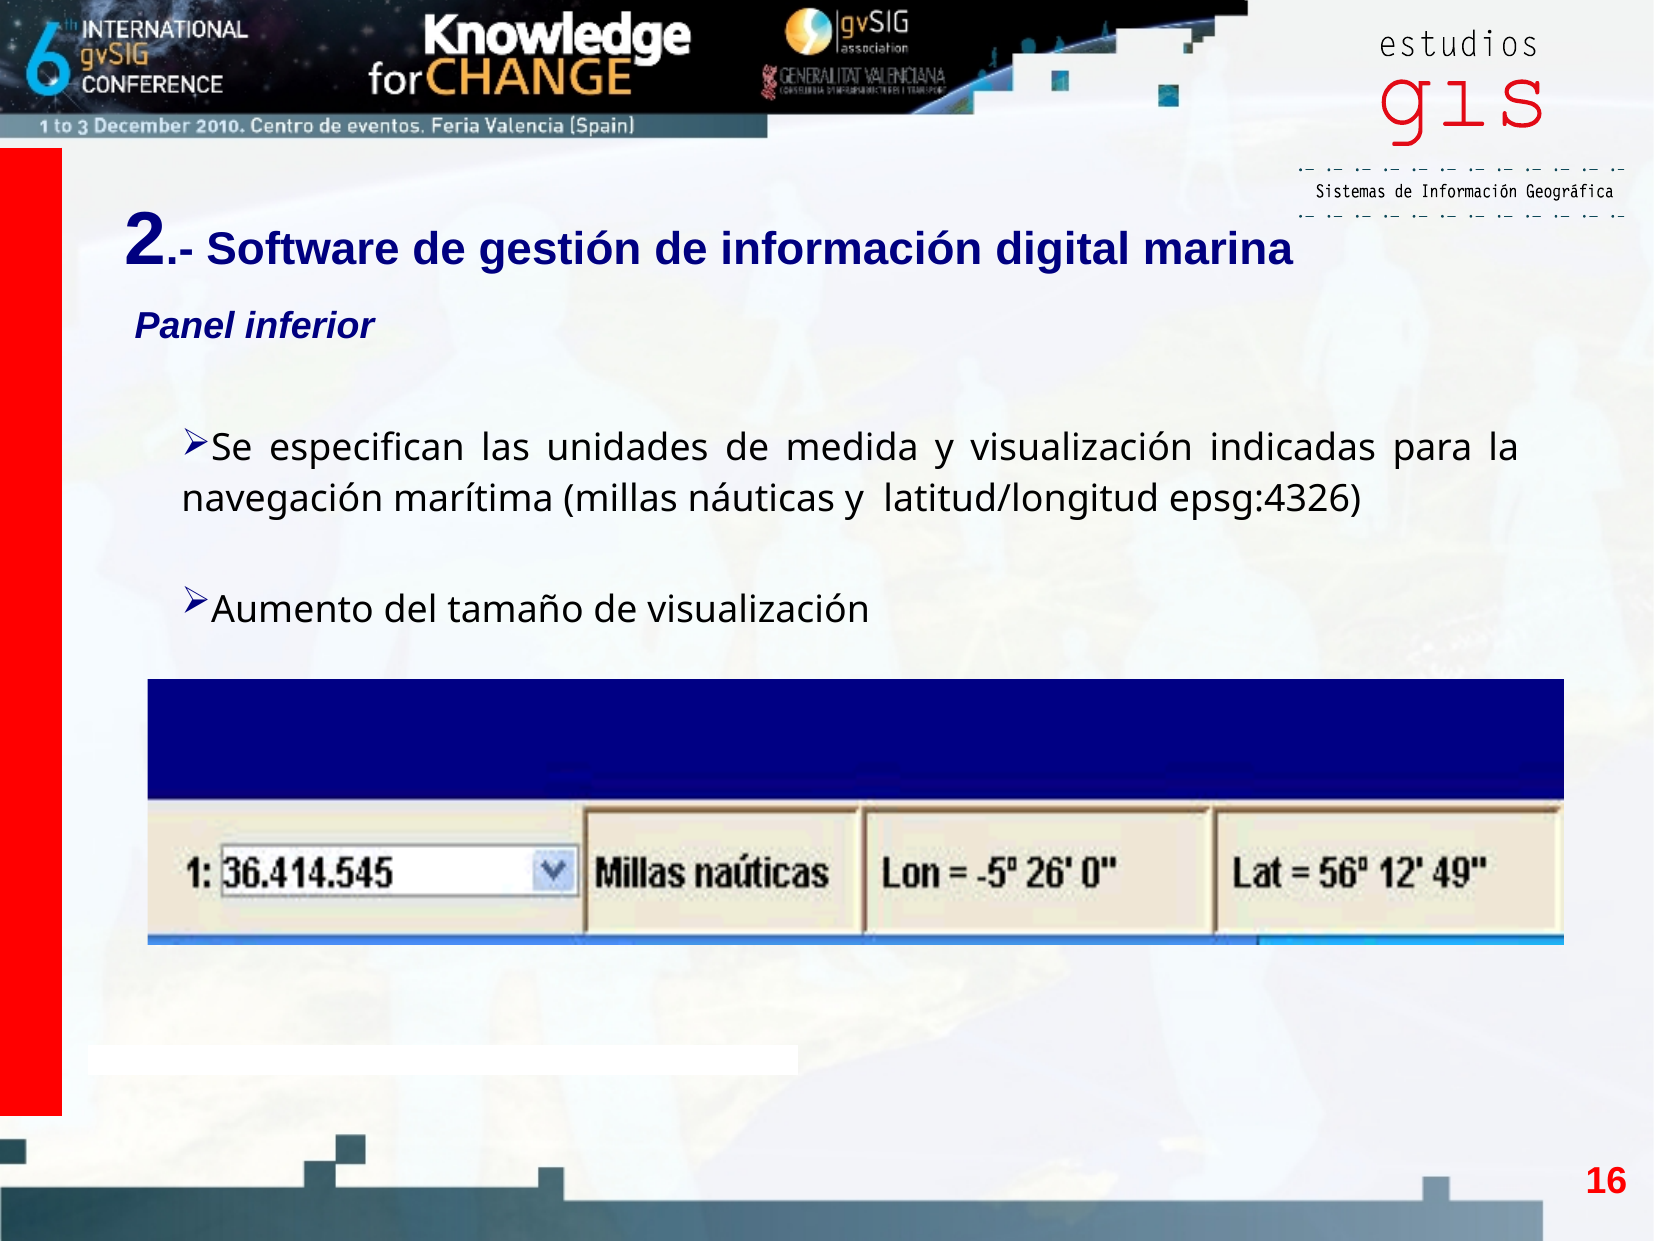

2.- Software de gestión de información digital marina
Panel inferior
Se especifican las unidades de medida y visualización indicadas para la navegación marítima (millas náuticas y latitud/longitud epsg:4326)
Aumento del tamaño de visualización
16